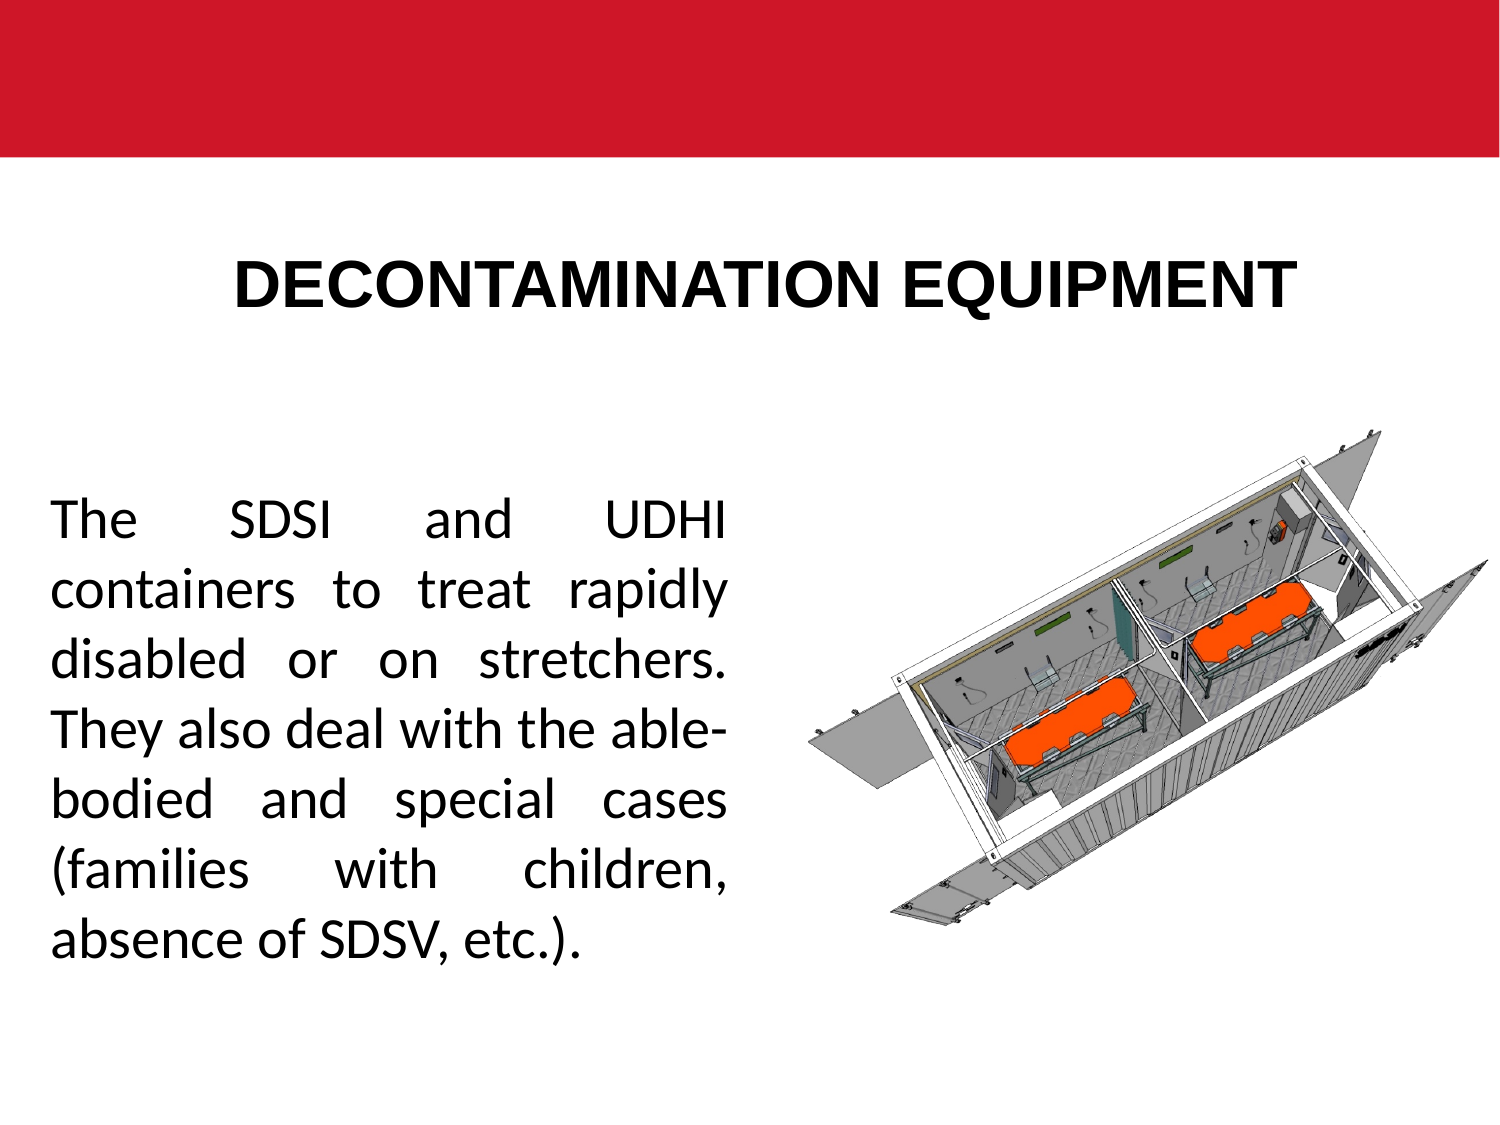

DECONTAMINATION EQUIPMENT
The SDSI and UDHI containers to treat rapidly disabled or on stretchers. They also deal with the able-bodied and special cases (families with children, absence of SDSV, etc.).
DATE